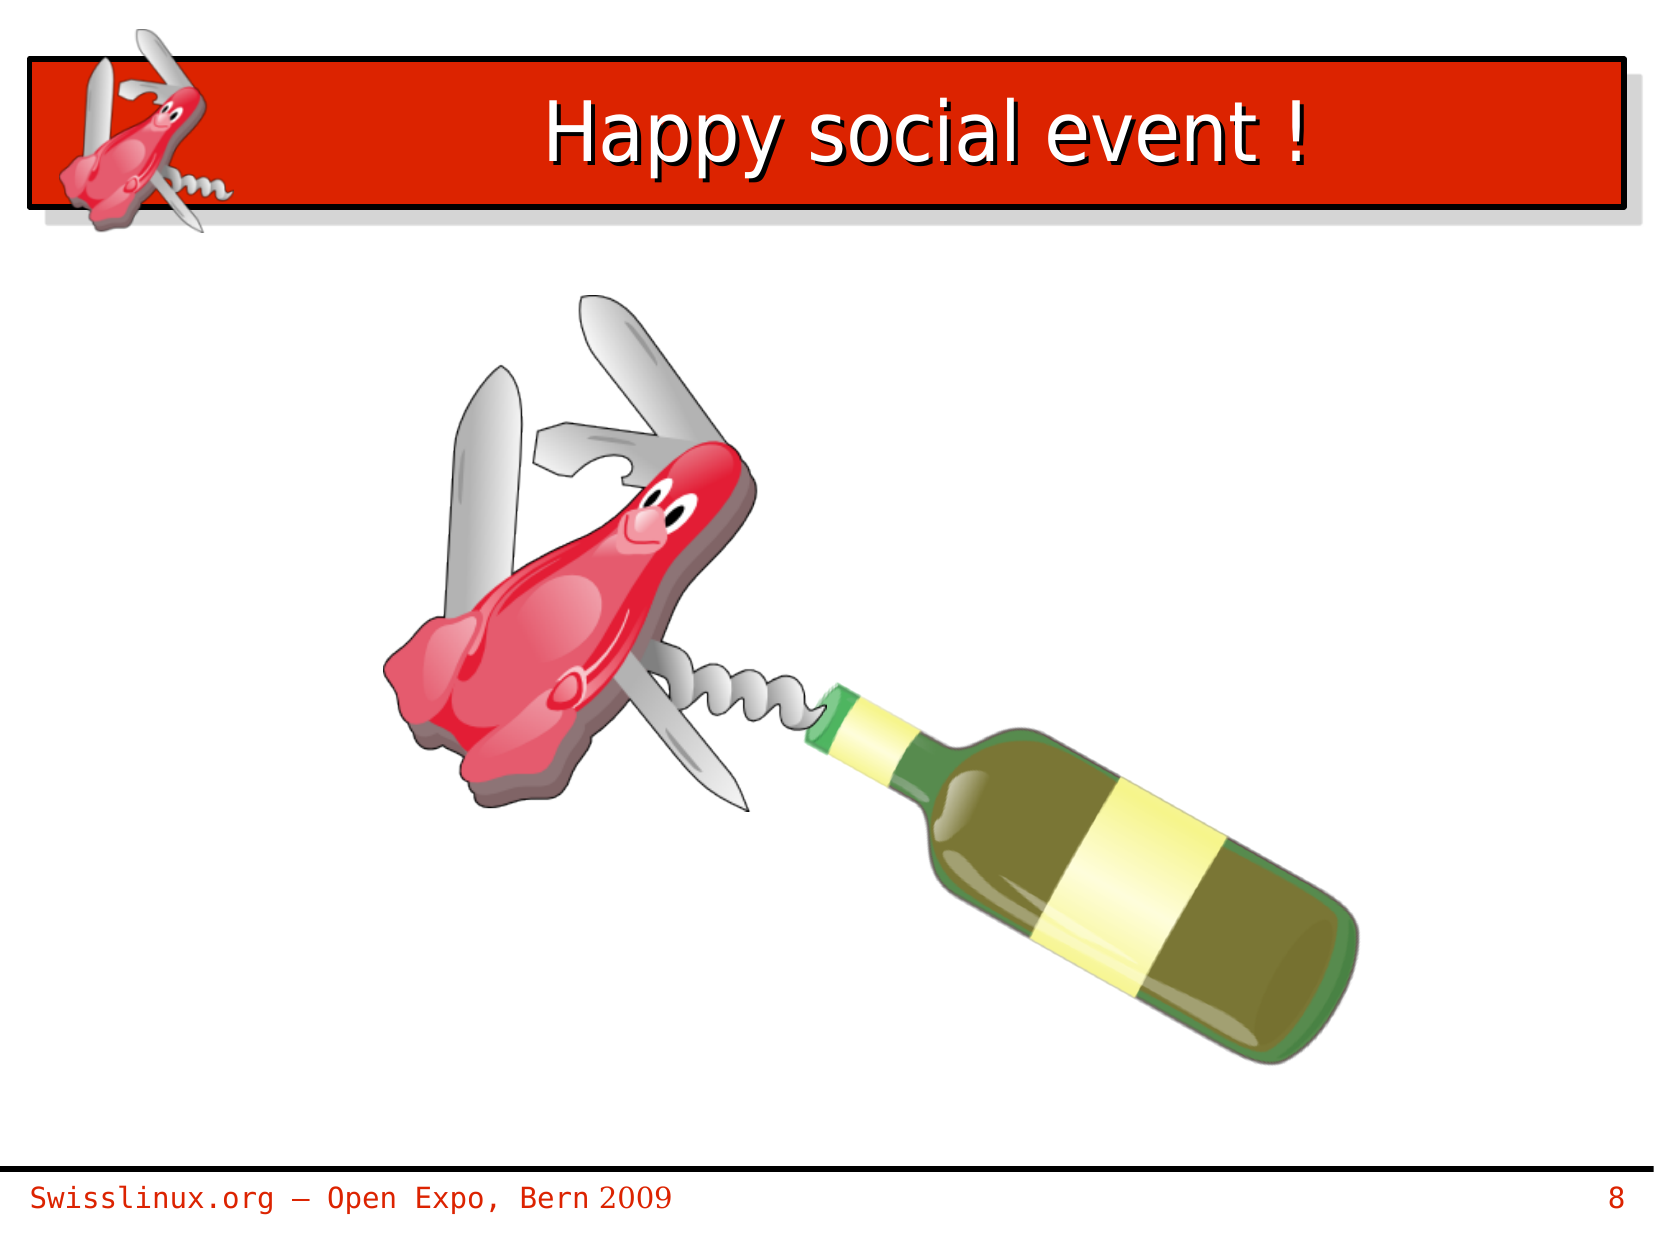

# Happy social event !
26 Janvier 2007
8